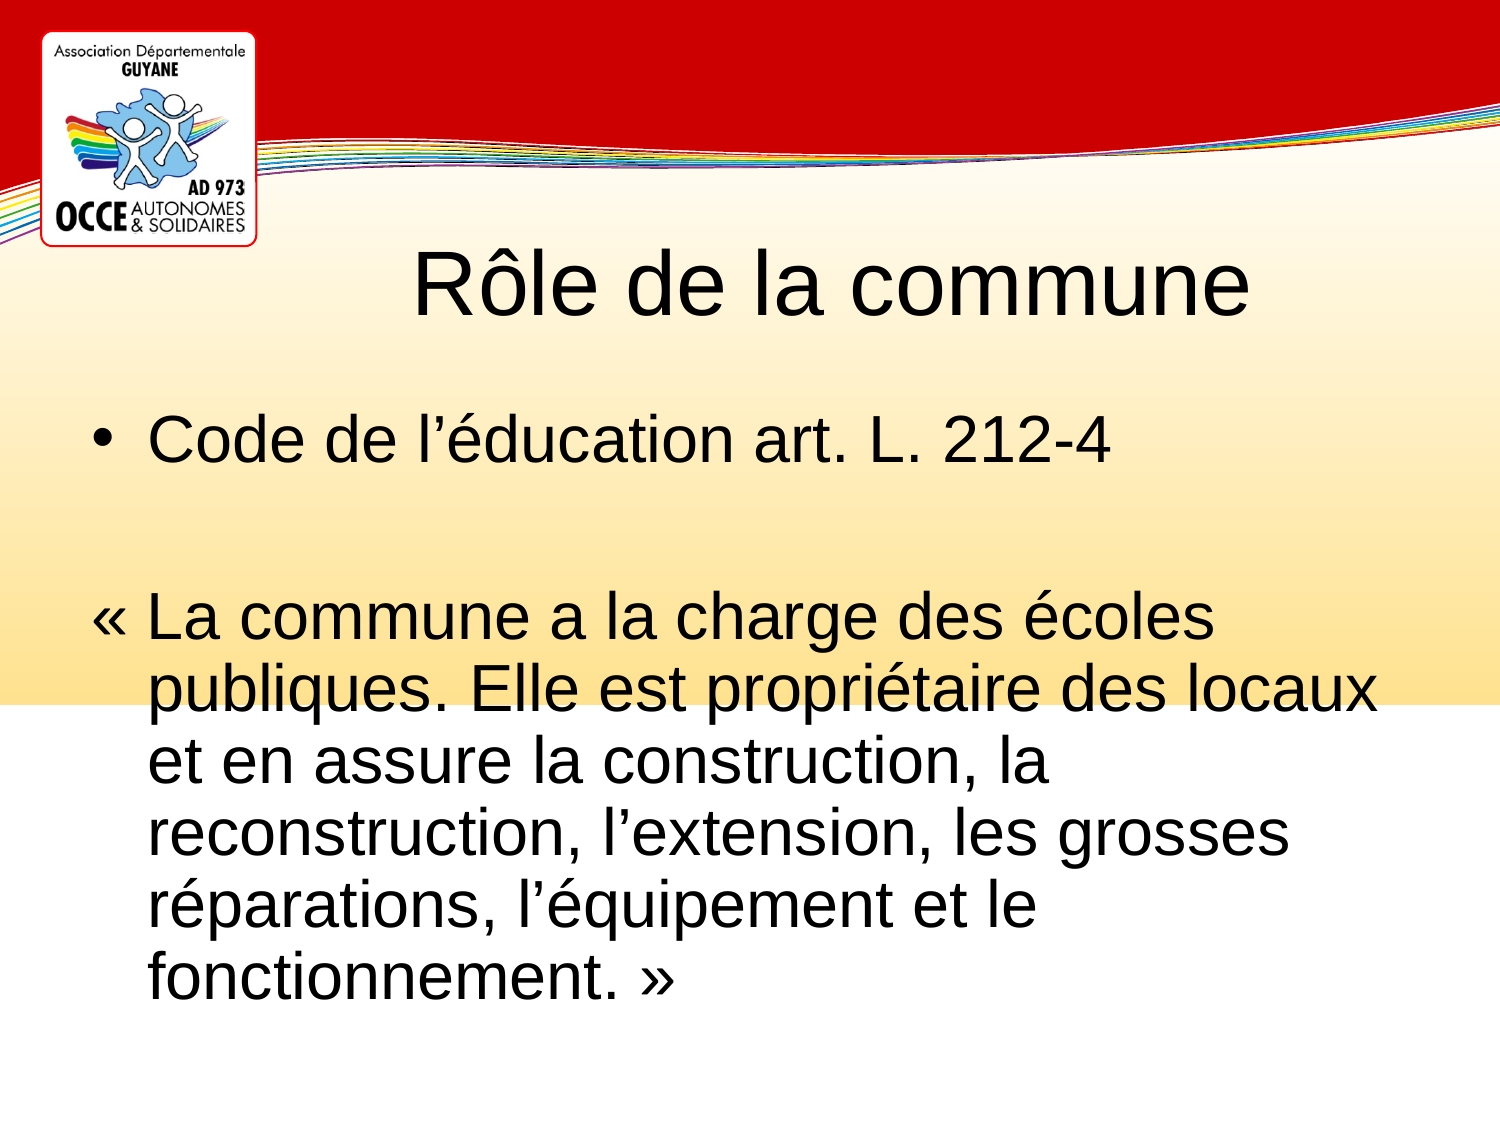

# Rôle de la commune
Code de l’éducation art. L. 212-4
« La commune a la charge des écoles publiques. Elle est propriétaire des locaux et en assure la construction, la reconstruction, l’extension, les grosses réparations, l’équipement et le fonctionnement. »